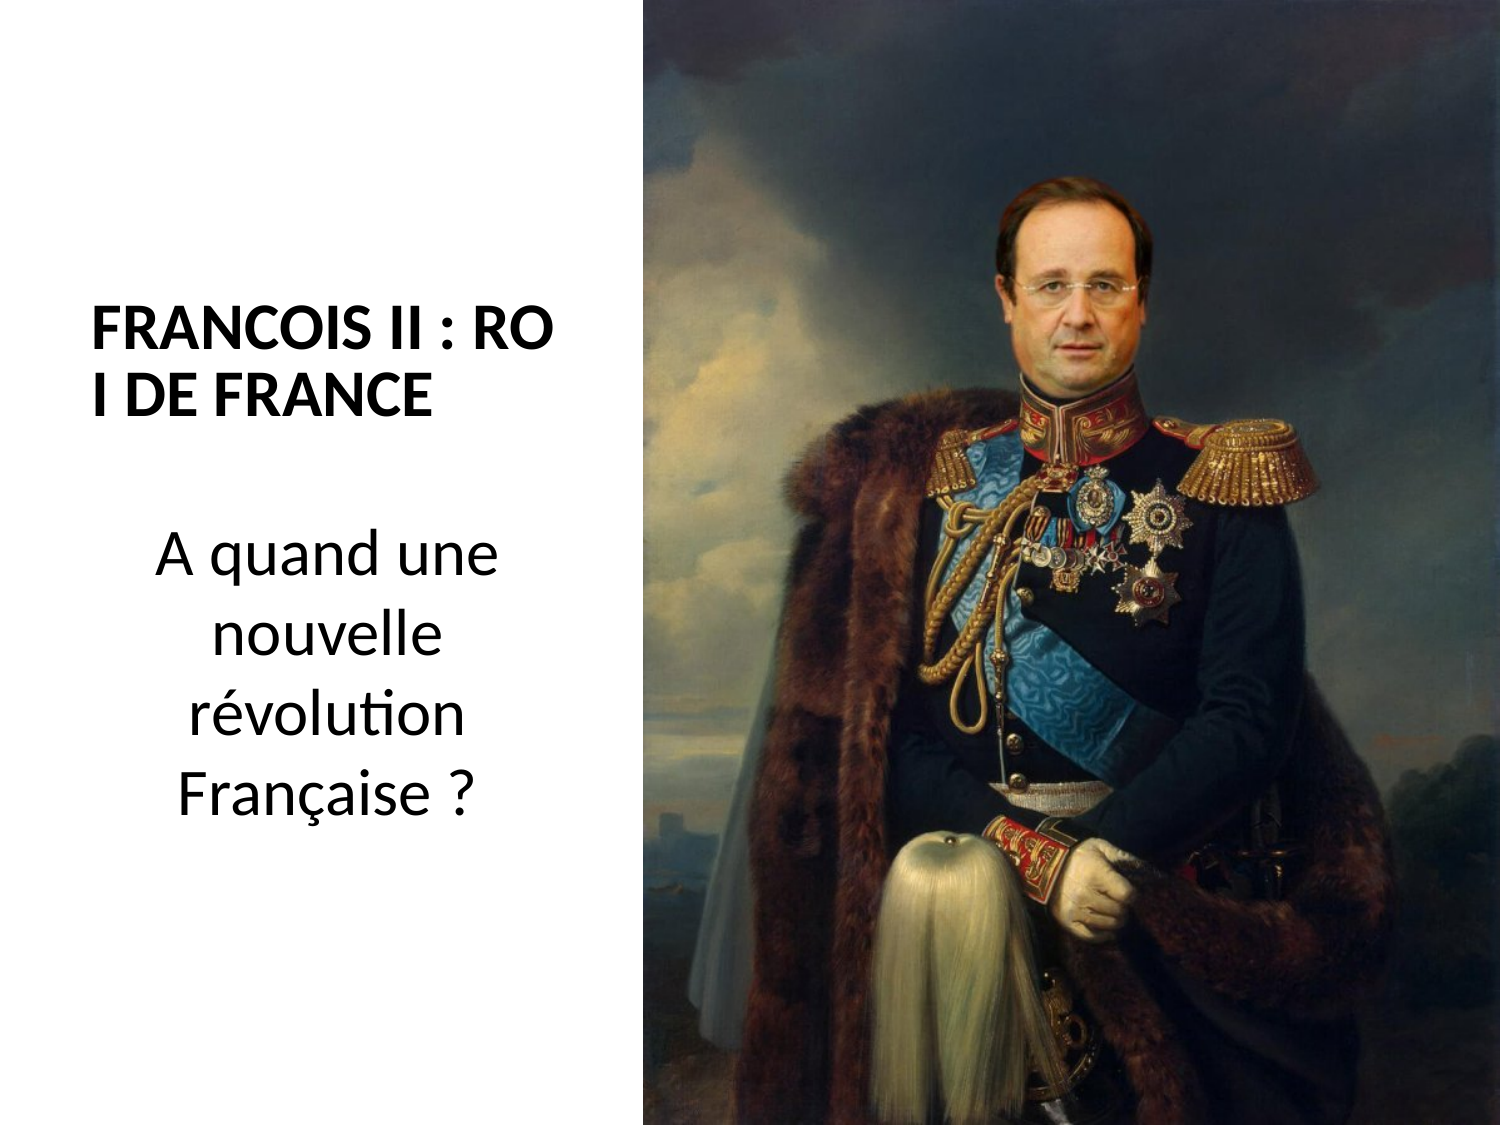

# FRANCOIS II : ROI DE FRANCE A quand une nouvelle révolution Française ?